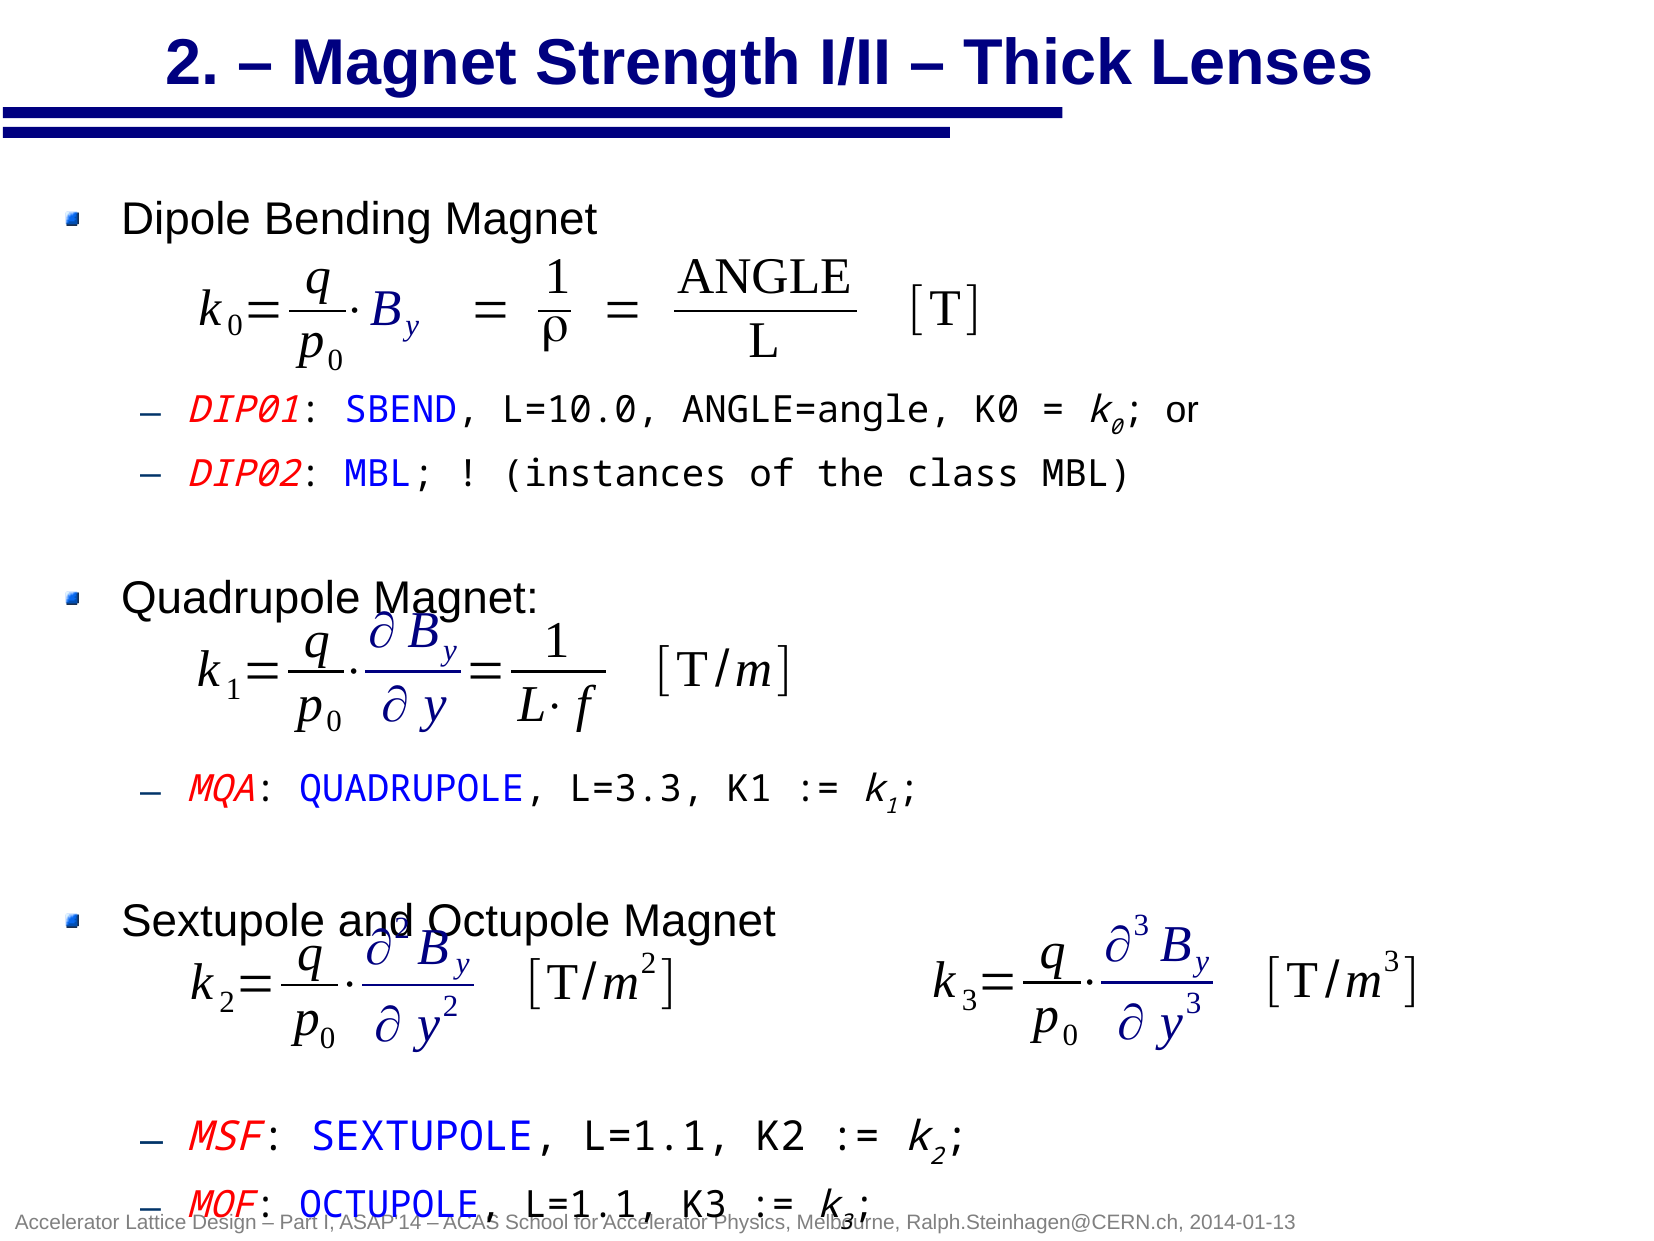

# 2. – Magnet Strength I/II – Thick Lenses
Dipole Bending Magnet
DIP01: SBEND, L=10.0, ANGLE=angle, K0 = k0; or
DIP02: MBL; ! (instances of the class MBL)
Quadrupole Magnet:
MQA: QUADRUPOLE, L=3.3, K1 := k1;
Sextupole and Octupole Magnet
MSF: SEXTUPOLE, L=1.1, K2 := k2;
MOF: OCTUPOLE, L=1.1, K3 := k3;